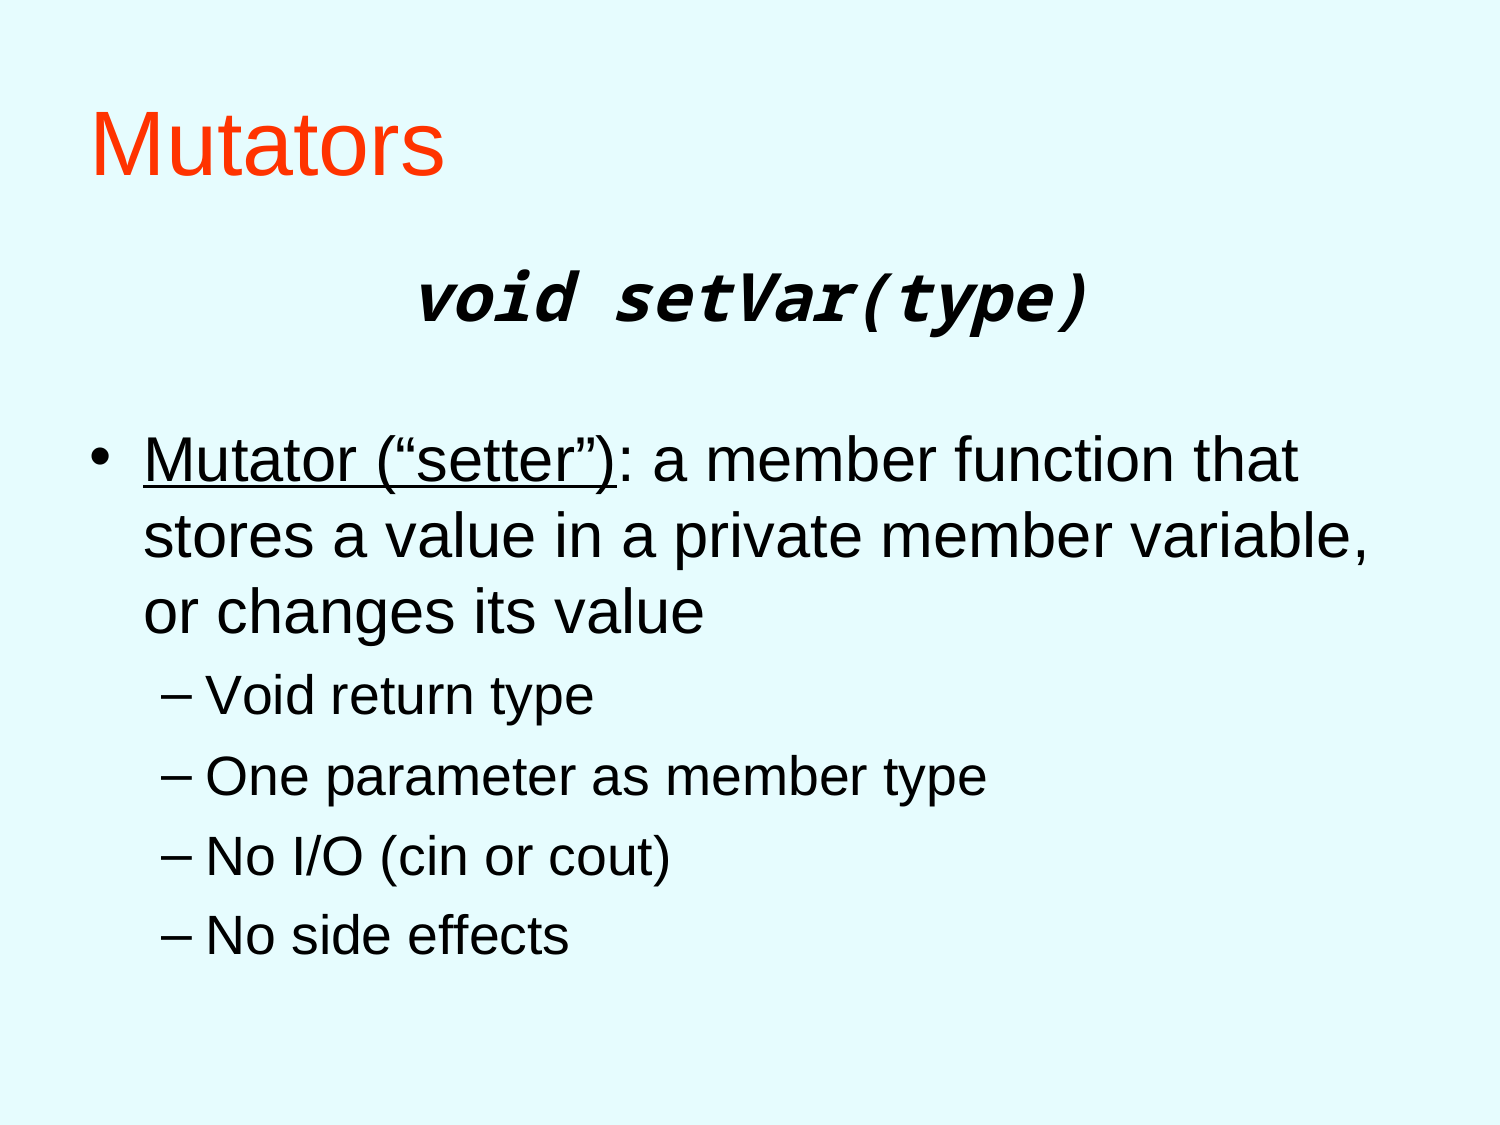

# Mutators
void setVar(type)
Mutator (“setter”): a member function that stores a value in a private member variable, or changes its value
Void return type
One parameter as member type
No I/O (cin or cout)
No side effects